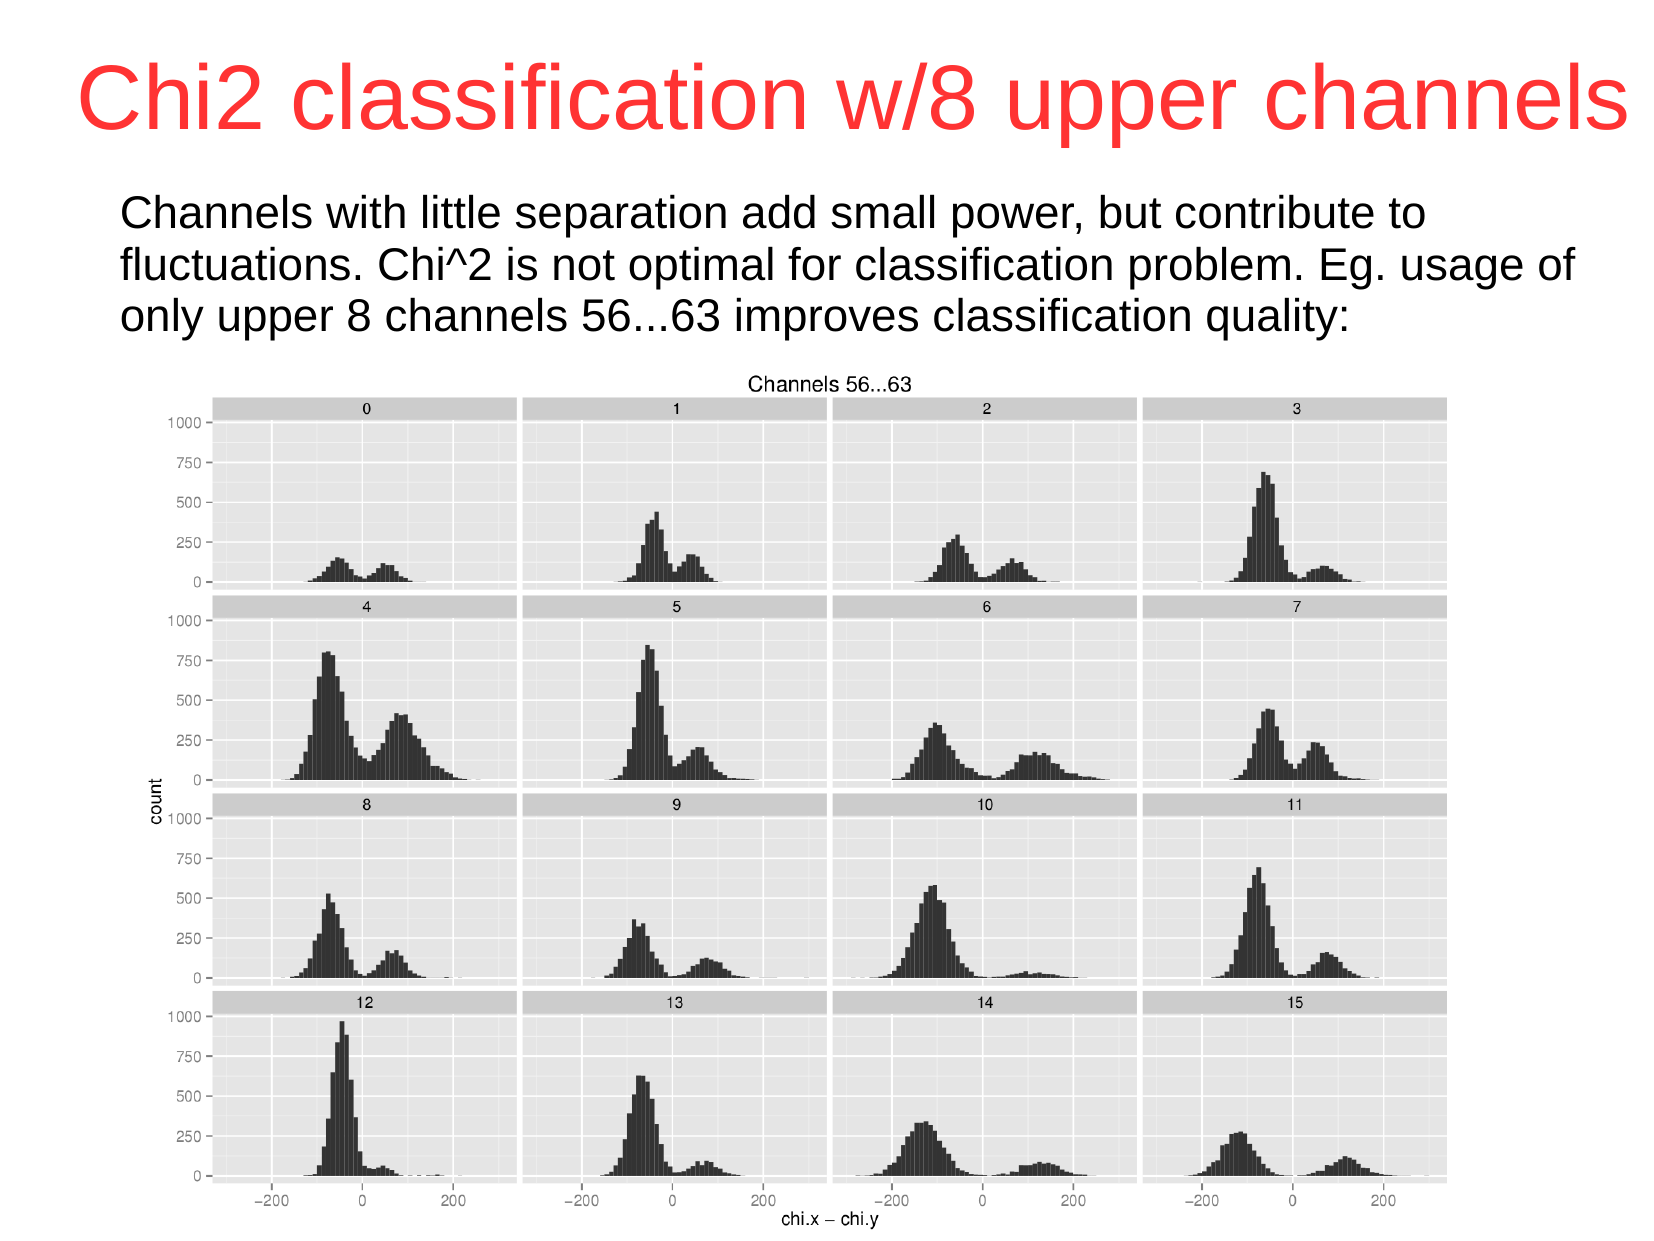

# Chi2 classification w/8 upper channels
Channels with little separation add small power, but contribute to fluctuations. Chi^2 is not optimal for classification problem. Eg. usage of only upper 8 channels 56...63 improves classification quality: